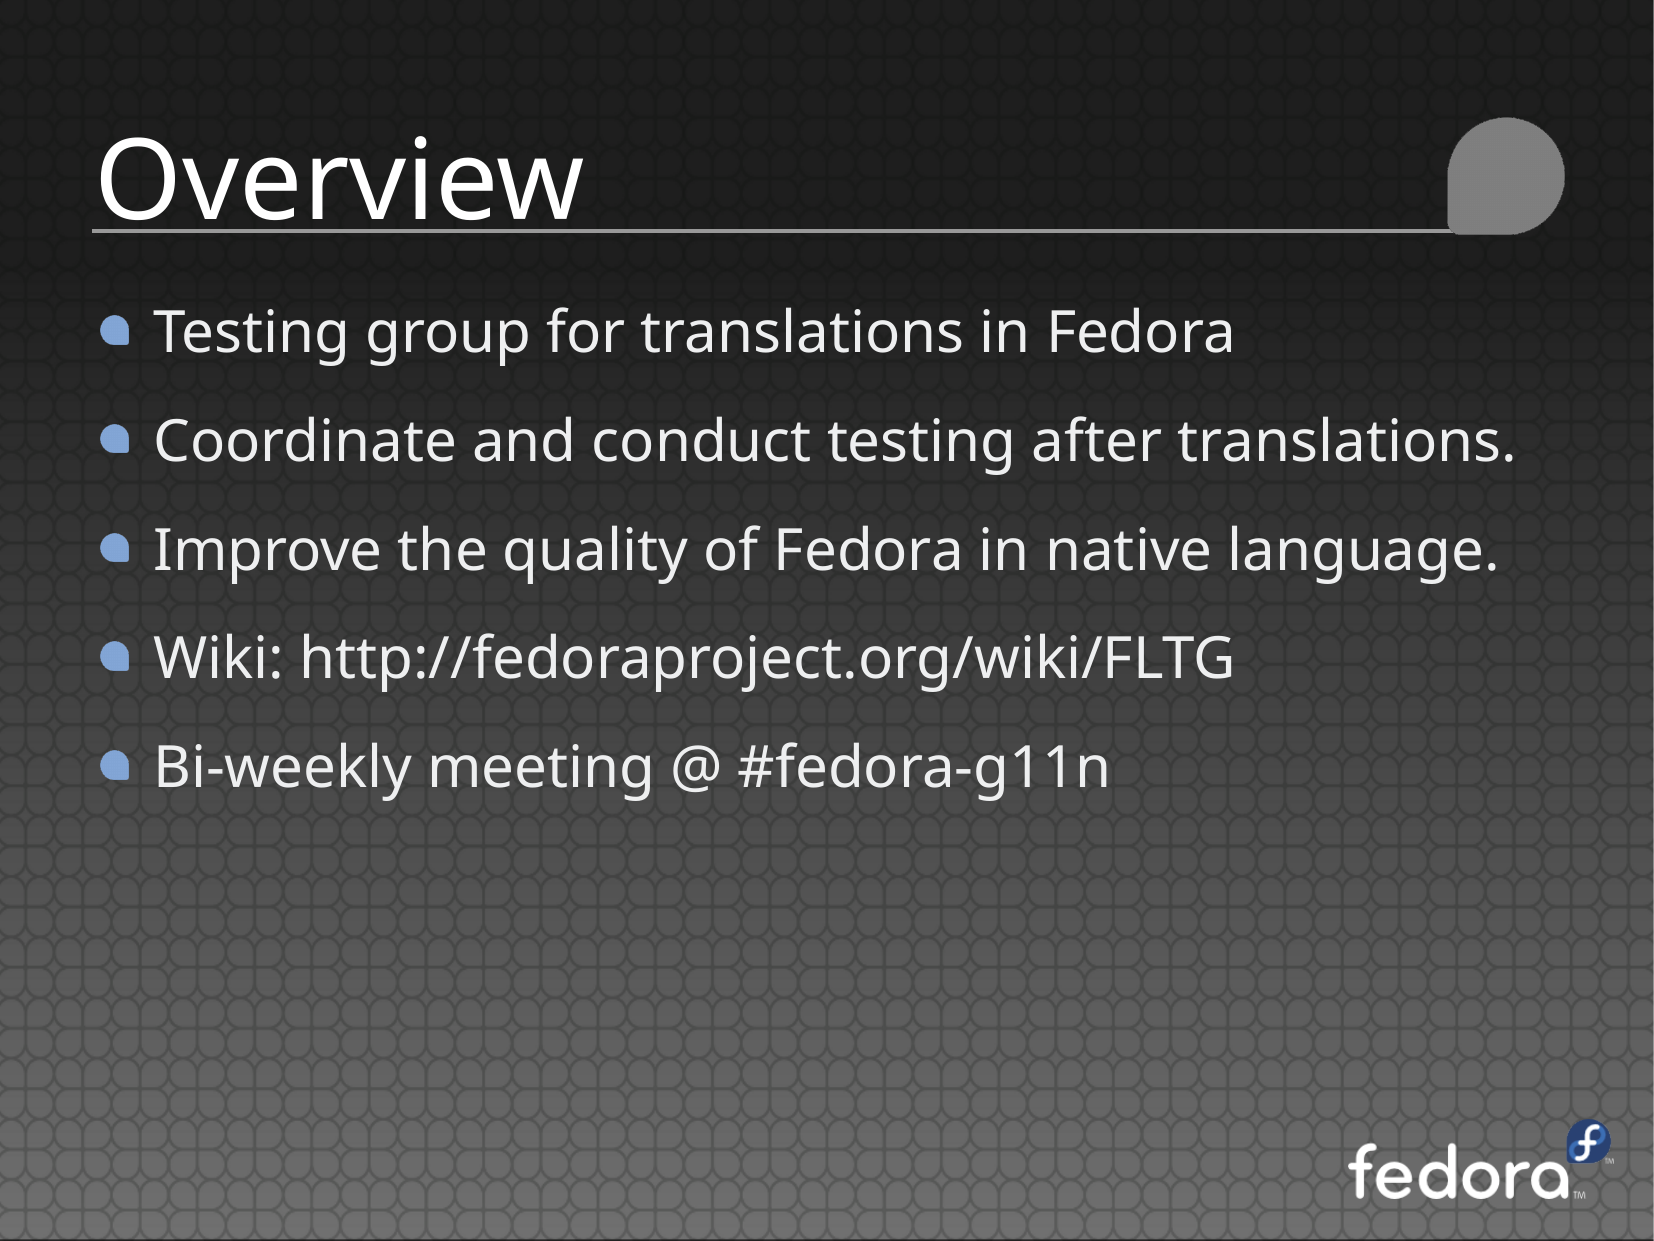

Overview
# Testing group for translations in Fedora
Coordinate and conduct testing after translations.
Improve the quality of Fedora in native language.
Wiki: http://fedoraproject.org/wiki/FLTG
Bi-weekly meeting @ #fedora-g11n